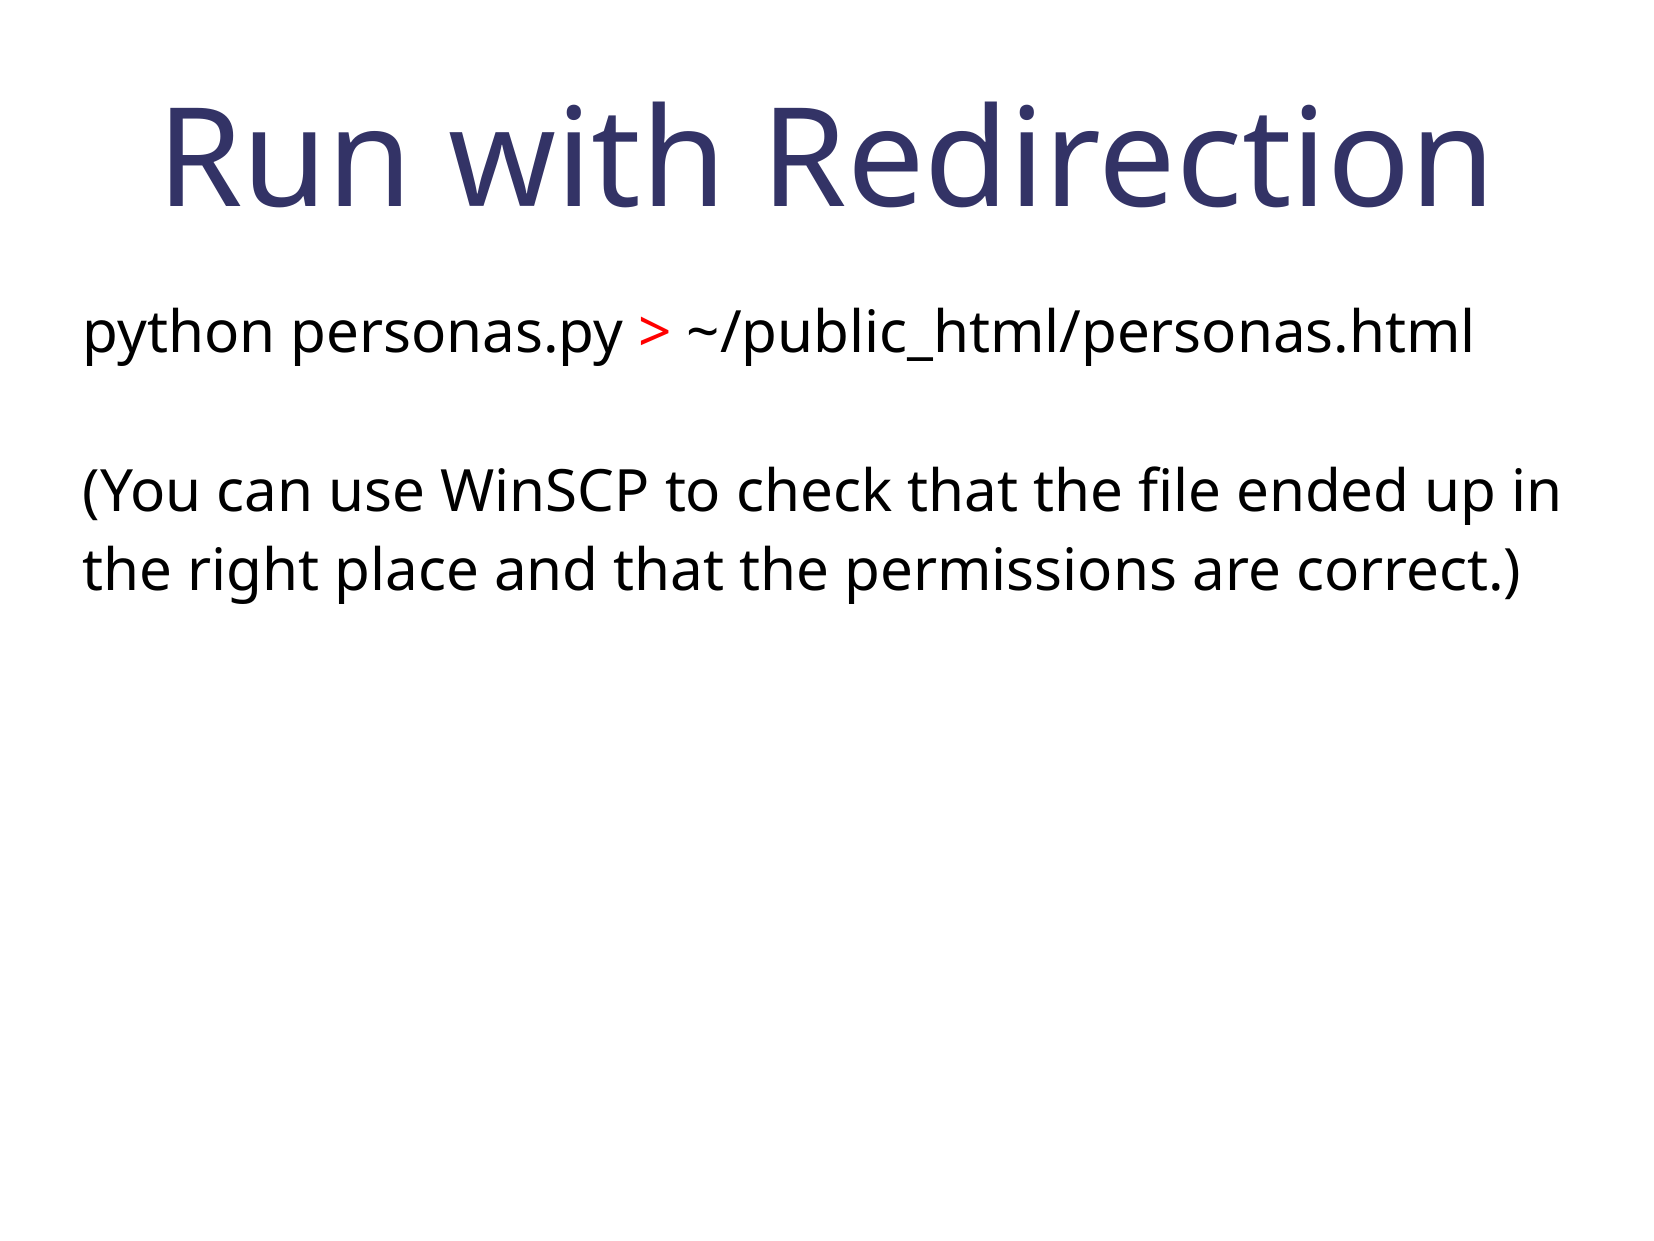

# Run with Redirection
python personas.py > ~/public_html/personas.html
(You can use WinSCP to check that the file ended up in the right place and that the permissions are correct.)